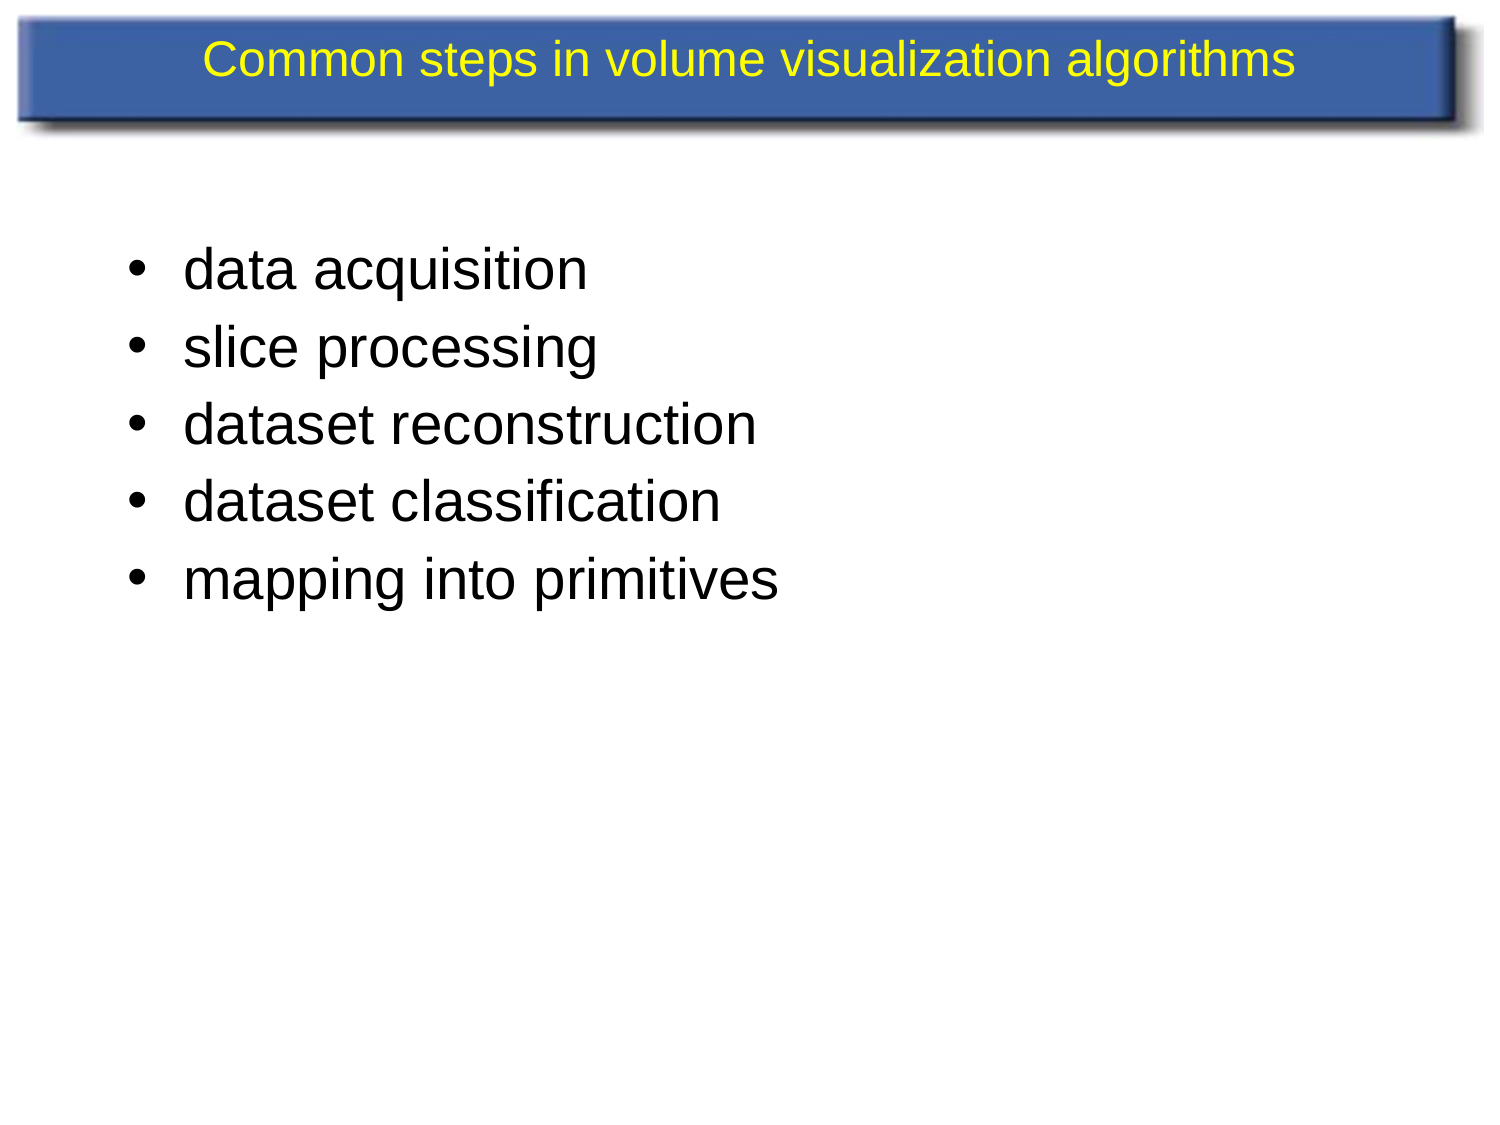

# Common steps in volume visualization algorithms
data acquisition
slice processing
dataset reconstruction
dataset classification
mapping into primitives